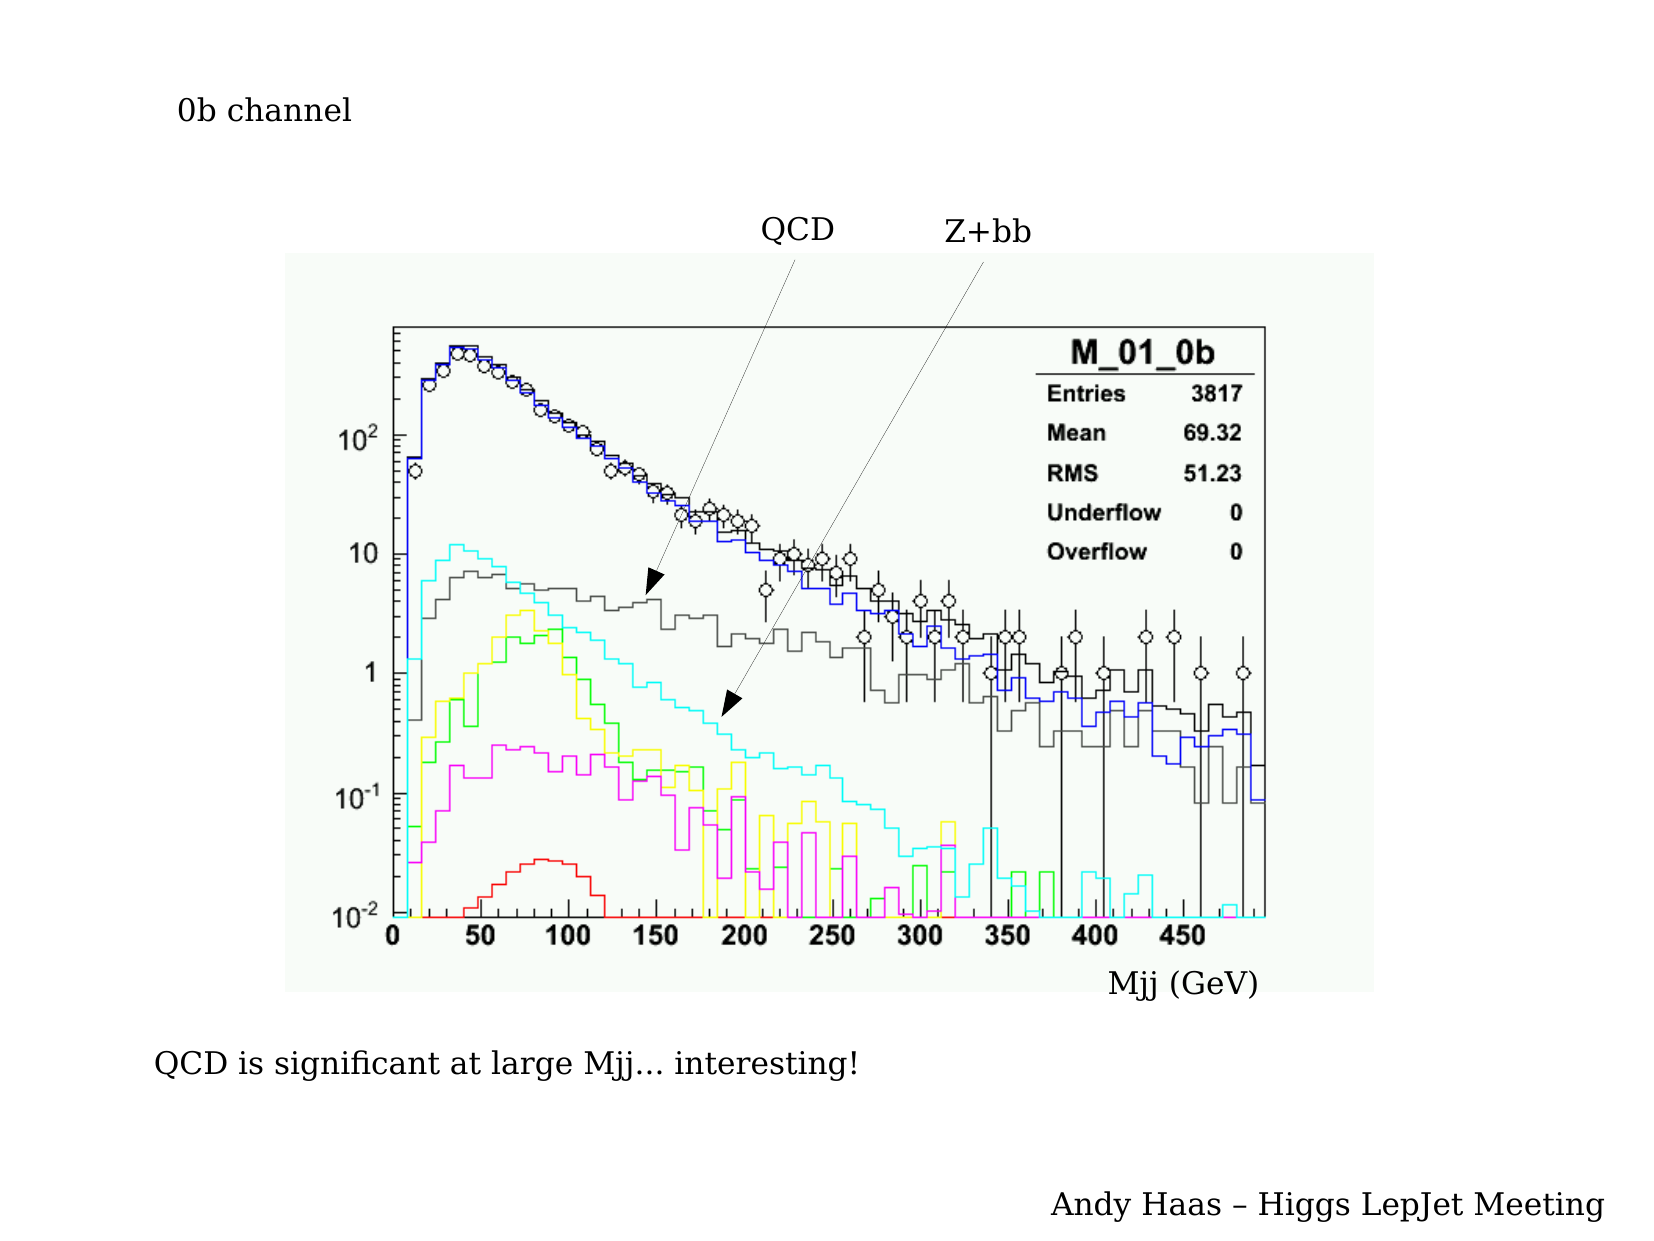

0b channel
QCD
Z+bb
Mjj (GeV)
QCD is significant at large Mjj... interesting!